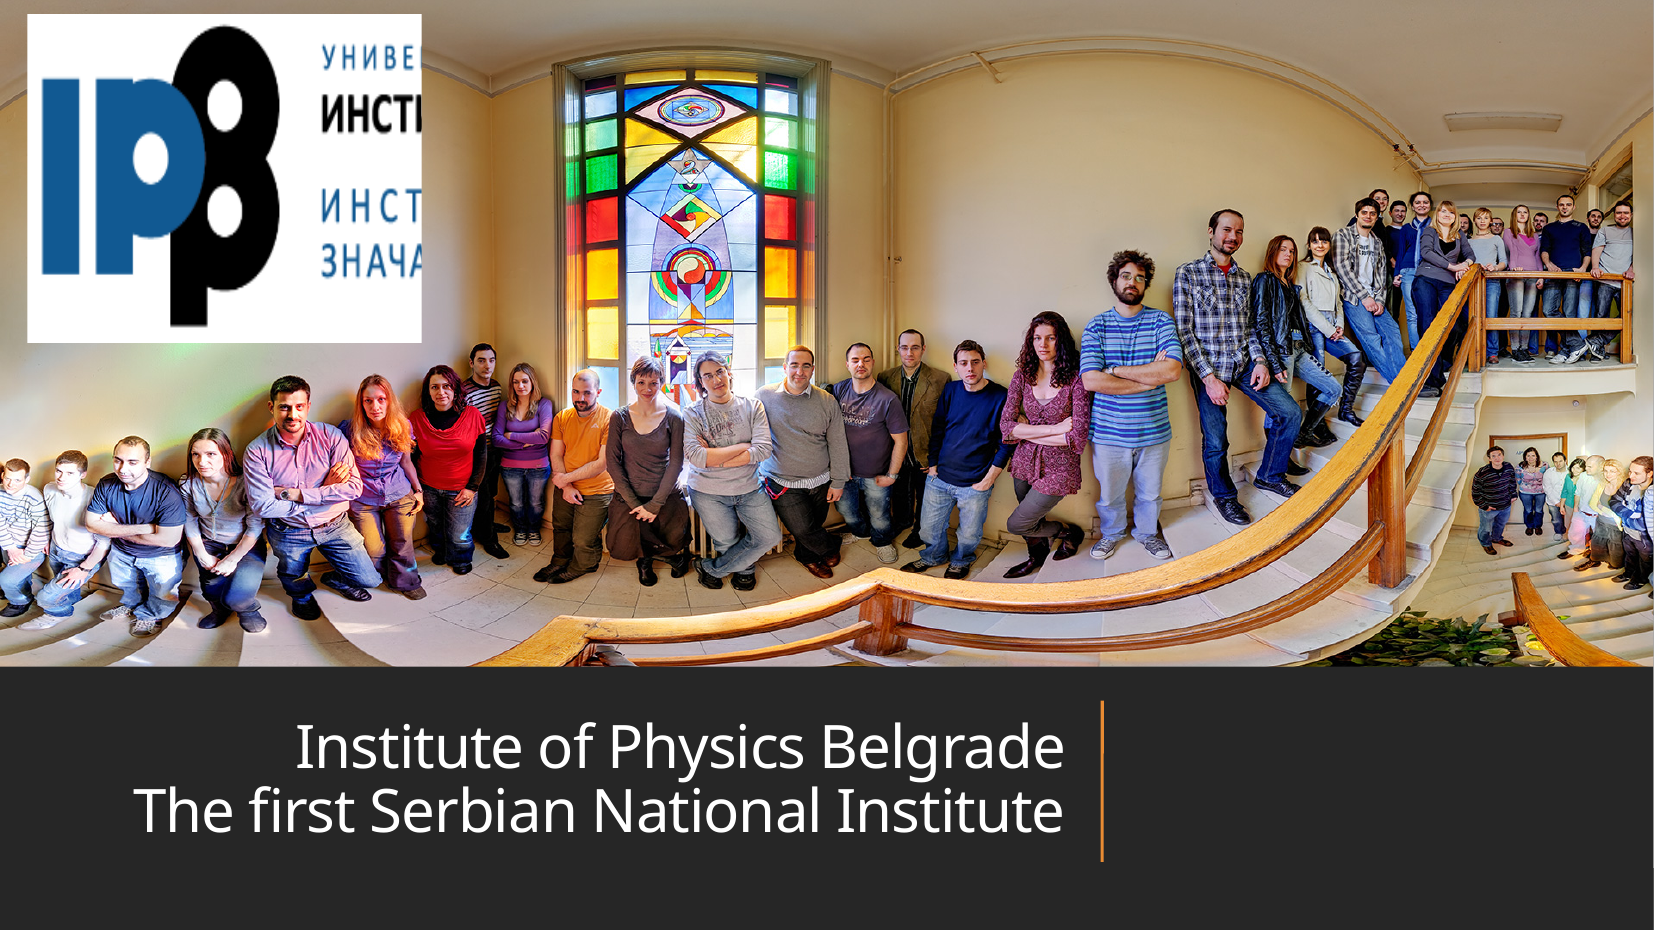

# Institute of Physics Belgrade The first Serbian National Institute
CA21106 Kick-off meeting February 2023
37